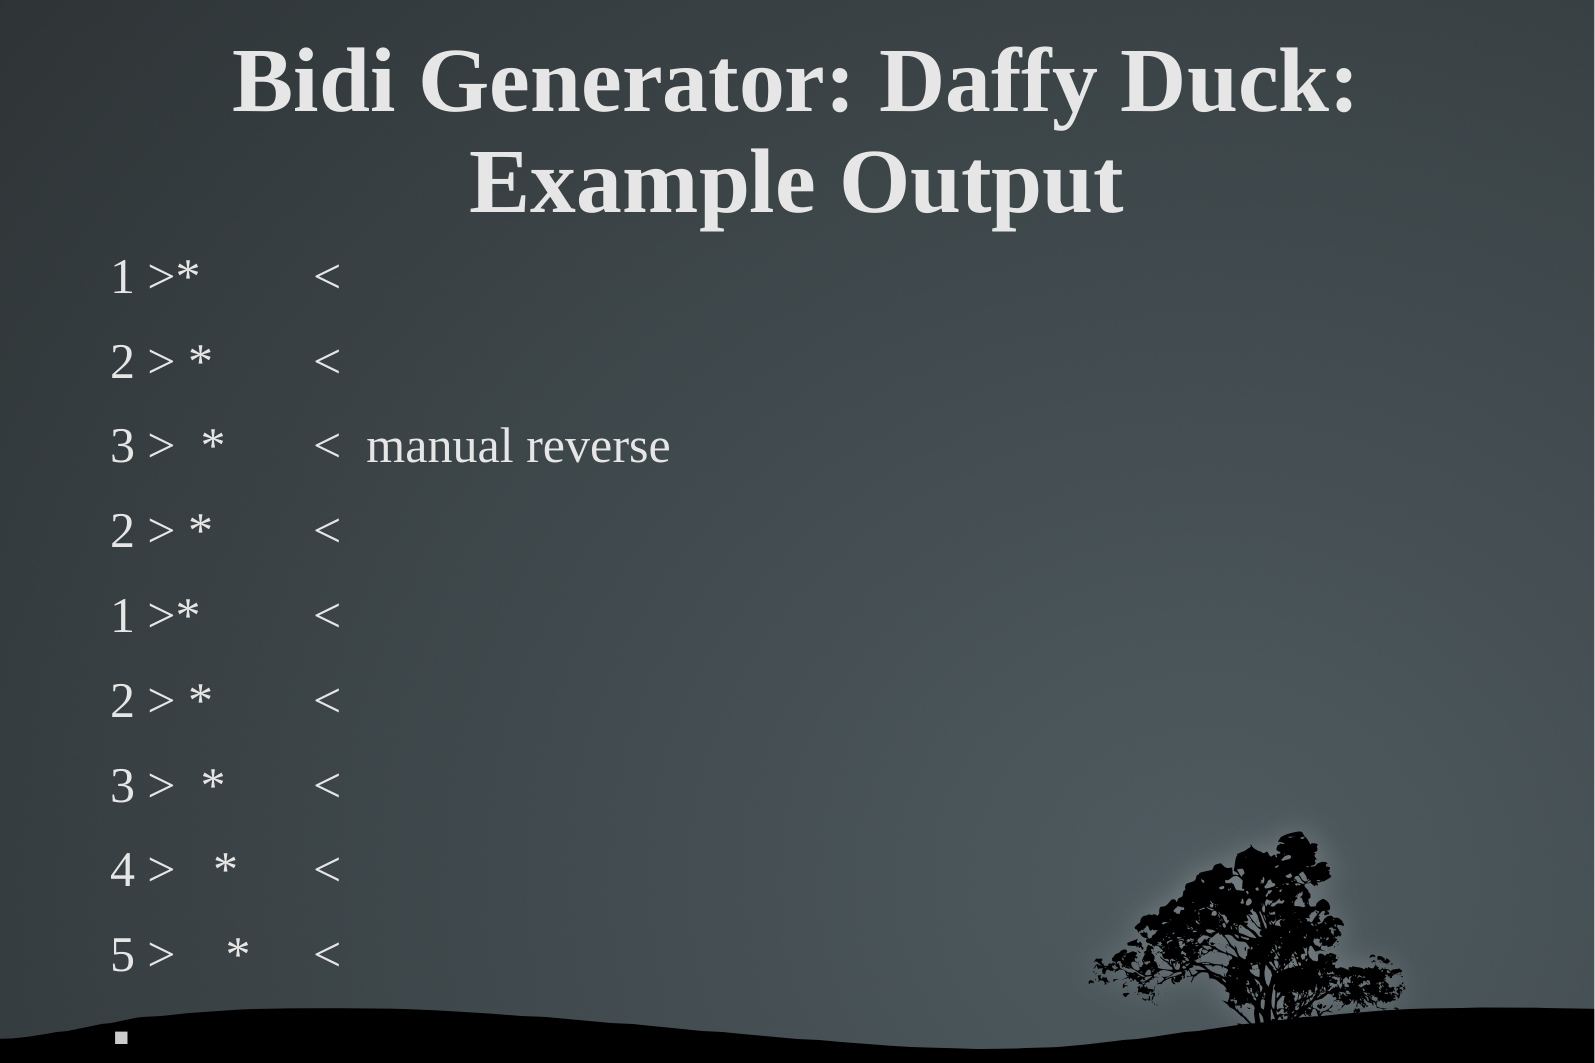

# Bidi Generator: Daffy Duck: Example Output
 1 >* <
 2 > * <
 3 > * < manual reverse
 2 > * <
 1 >* <
 2 > * <
 3 > * <
 4 > * <
 5 > * <